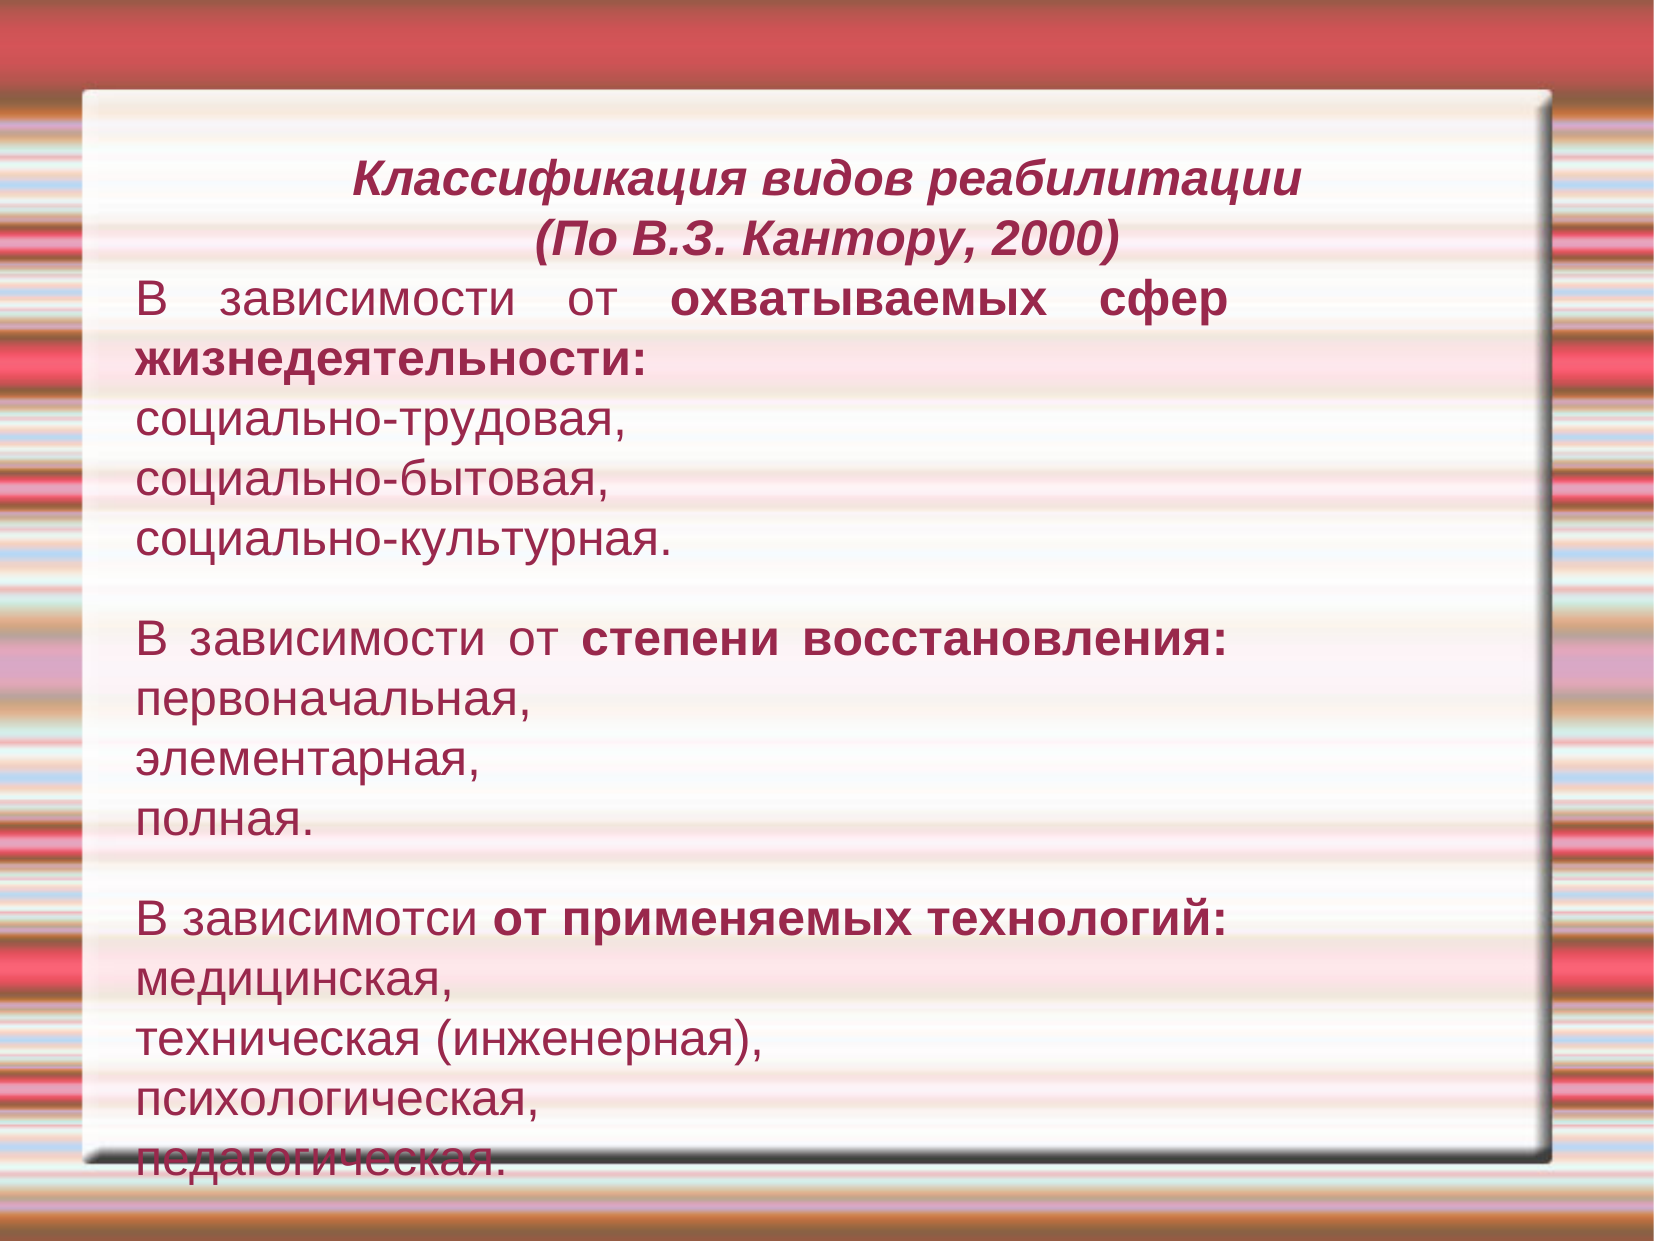

# Классификация видов реабилитации (По В.З. Кантору, 2000)
В зависимости от охватываемых сфер жизнедеятельности:
социально-трудовая,
социально-бытовая,
социально-культурная.
В зависимости от степени восстановления: первоначальная,
элементарная,
полная.
В зависимотси от применяемых технологий:
медицинская,
техническая (инженерная),
психологическая,
педагогическая.